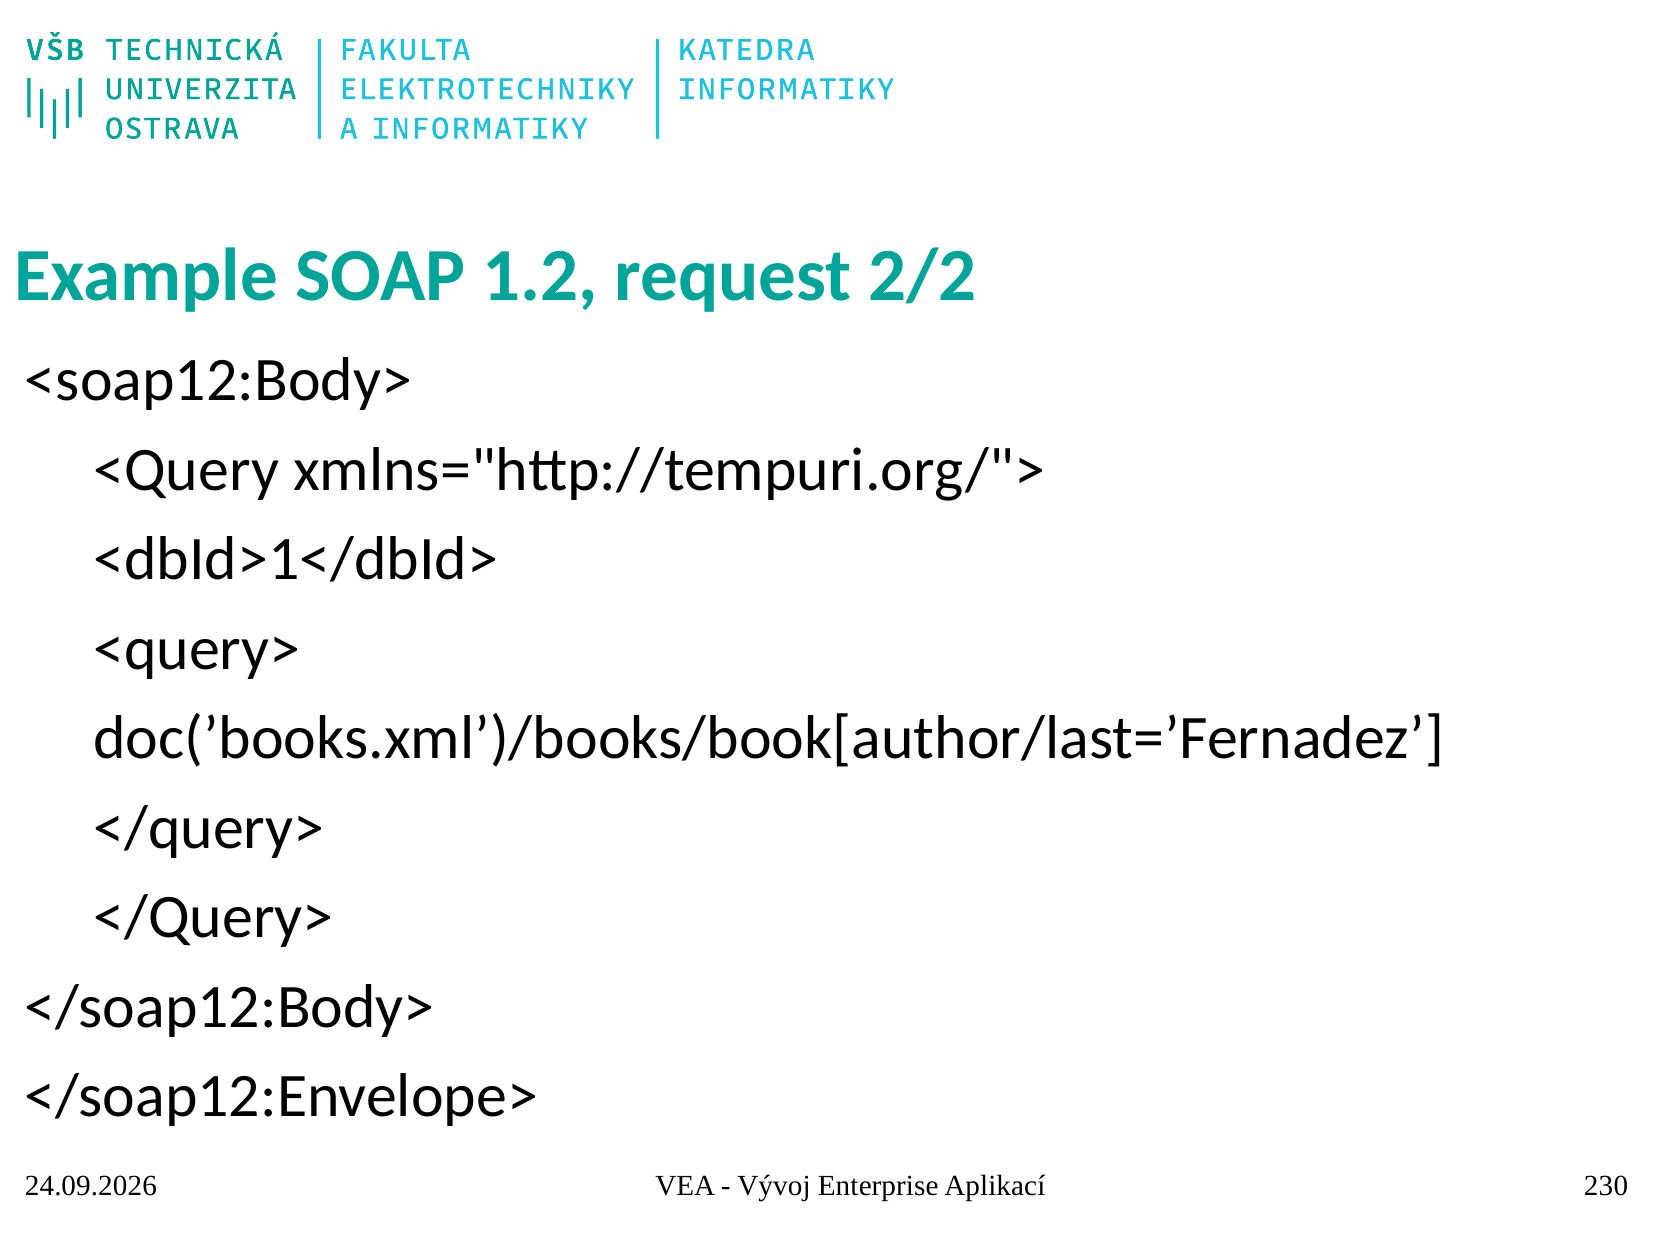

Example SOAP 1.2, request 2/2
# <soap12:Body>
	<Query xmlns="http://tempuri.org/">
		<dbId>1</dbId>
		<query>
			doc(’books.xml’)/books/book[author/last=’Fernadez’]
		</query>
	</Query>
</soap12:Body>
</soap12:Envelope>
VEA - Vývoj Enterprise Aplikací
230